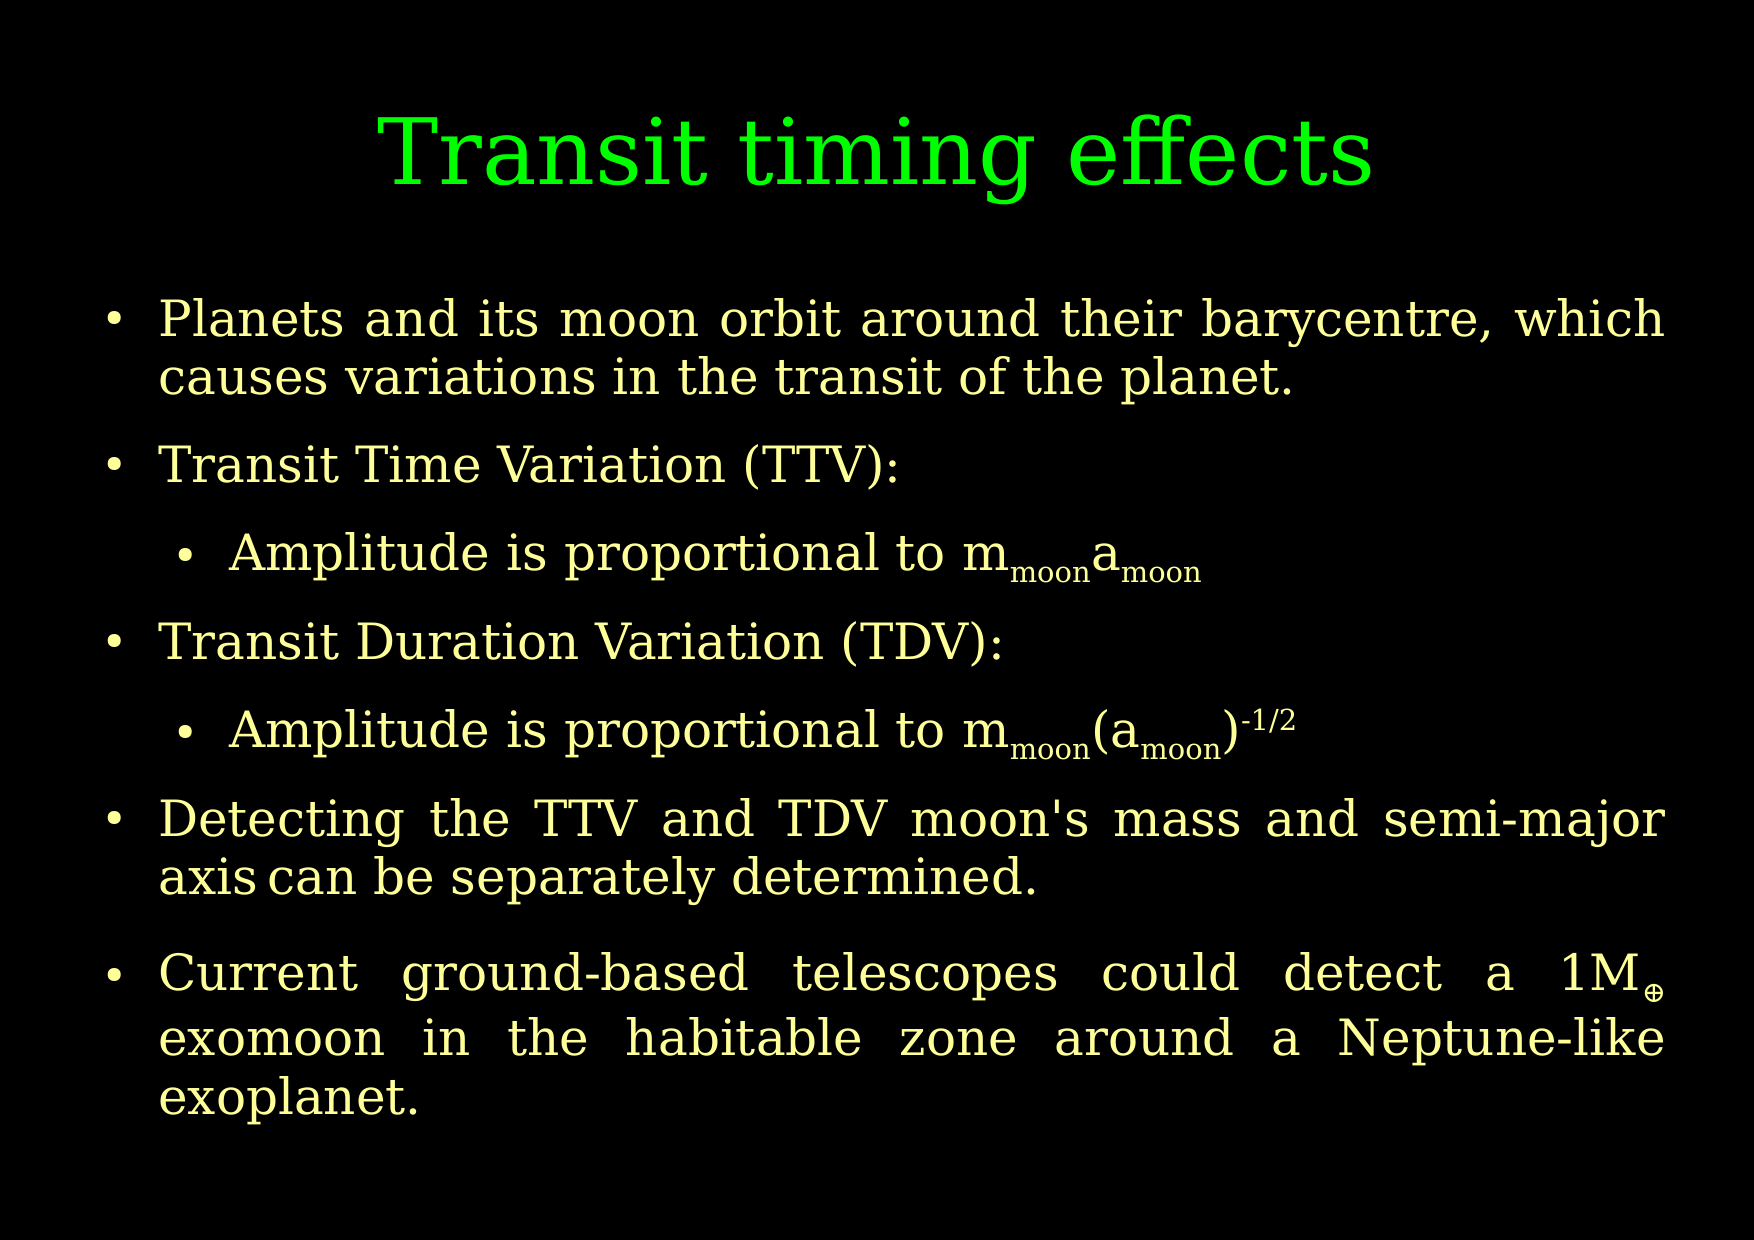

# Transit timing effects
Planets and its moon orbit around their barycentre, which causes variations in the transit of the planet.
Transit Time Variation (TTV):
Amplitude is proportional to mmoonamoon
Transit Duration Variation (TDV):
Amplitude is proportional to mmoon(amoon)-1/2
Detecting the TTV and TDV moon's mass and semi-major axis can be separately determined.
Current ground-based telescopes could detect a 1M⊕ exomoon in the habitable zone around a Neptune-like exoplanet.